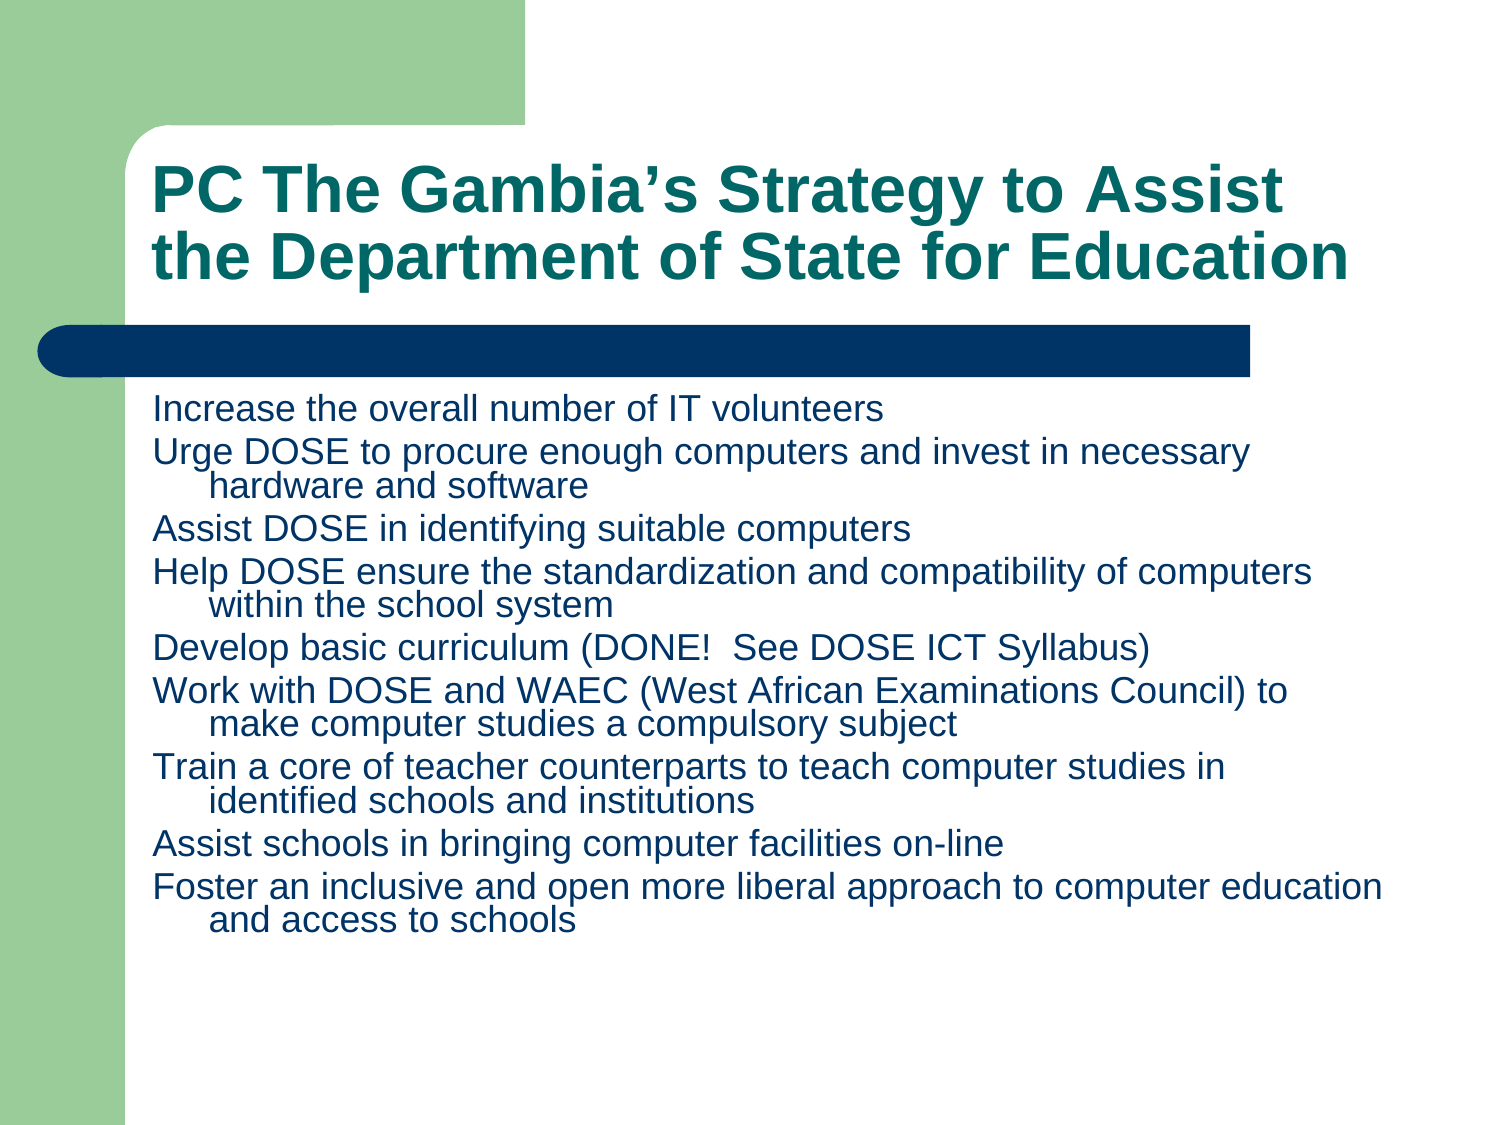

# PC The Gambia’s Strategy to Assist the Department of State for Education
Increase the overall number of IT volunteers
Urge DOSE to procure enough computers and invest in necessary hardware and software
Assist DOSE in identifying suitable computers
Help DOSE ensure the standardization and compatibility of computers within the school system
Develop basic curriculum (DONE! See DOSE ICT Syllabus)
Work with DOSE and WAEC (West African Examinations Council) to make computer studies a compulsory subject
Train a core of teacher counterparts to teach computer studies in identified schools and institutions
Assist schools in bringing computer facilities on-line
Foster an inclusive and open more liberal approach to computer education and access to schools